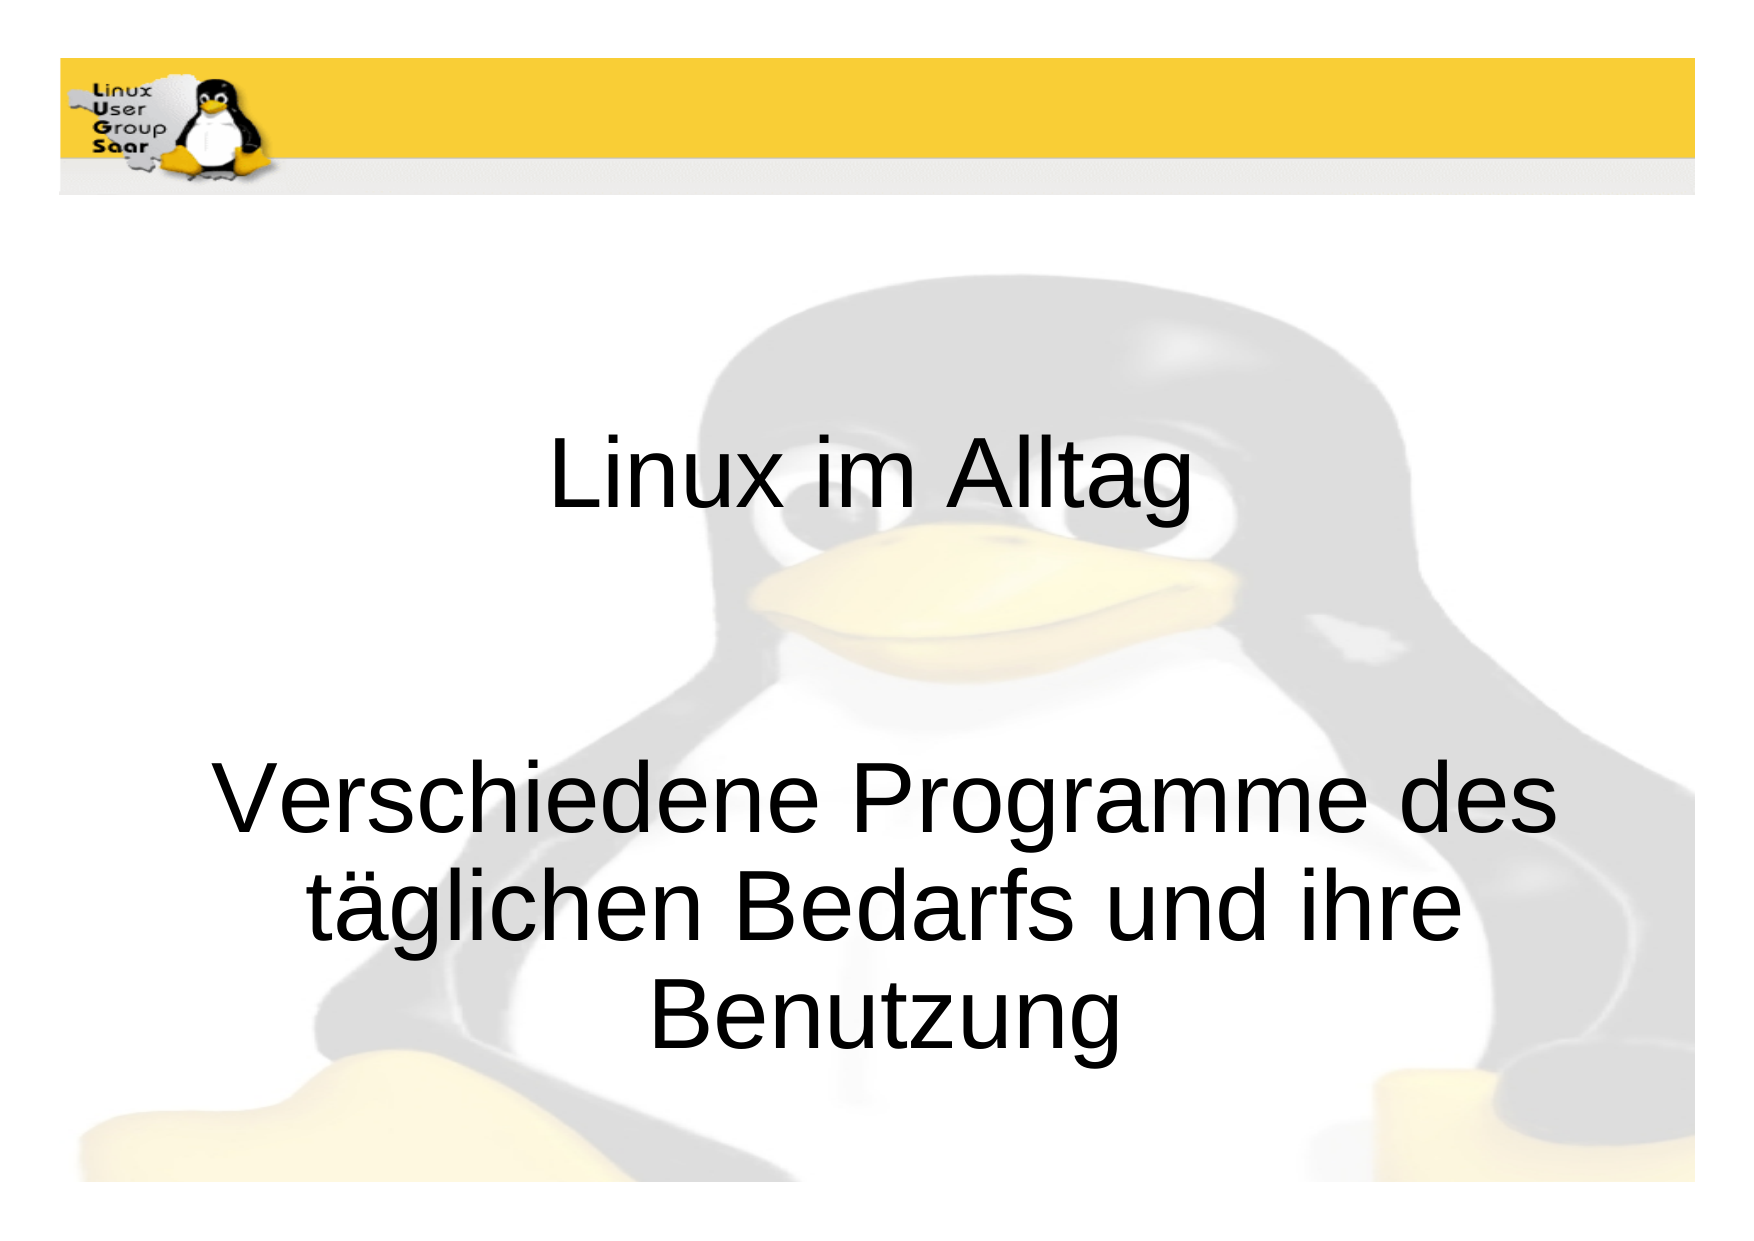

Linux im Alltag
Verschiedene Programme des täglichen Bedarfs und ihre Benutzung